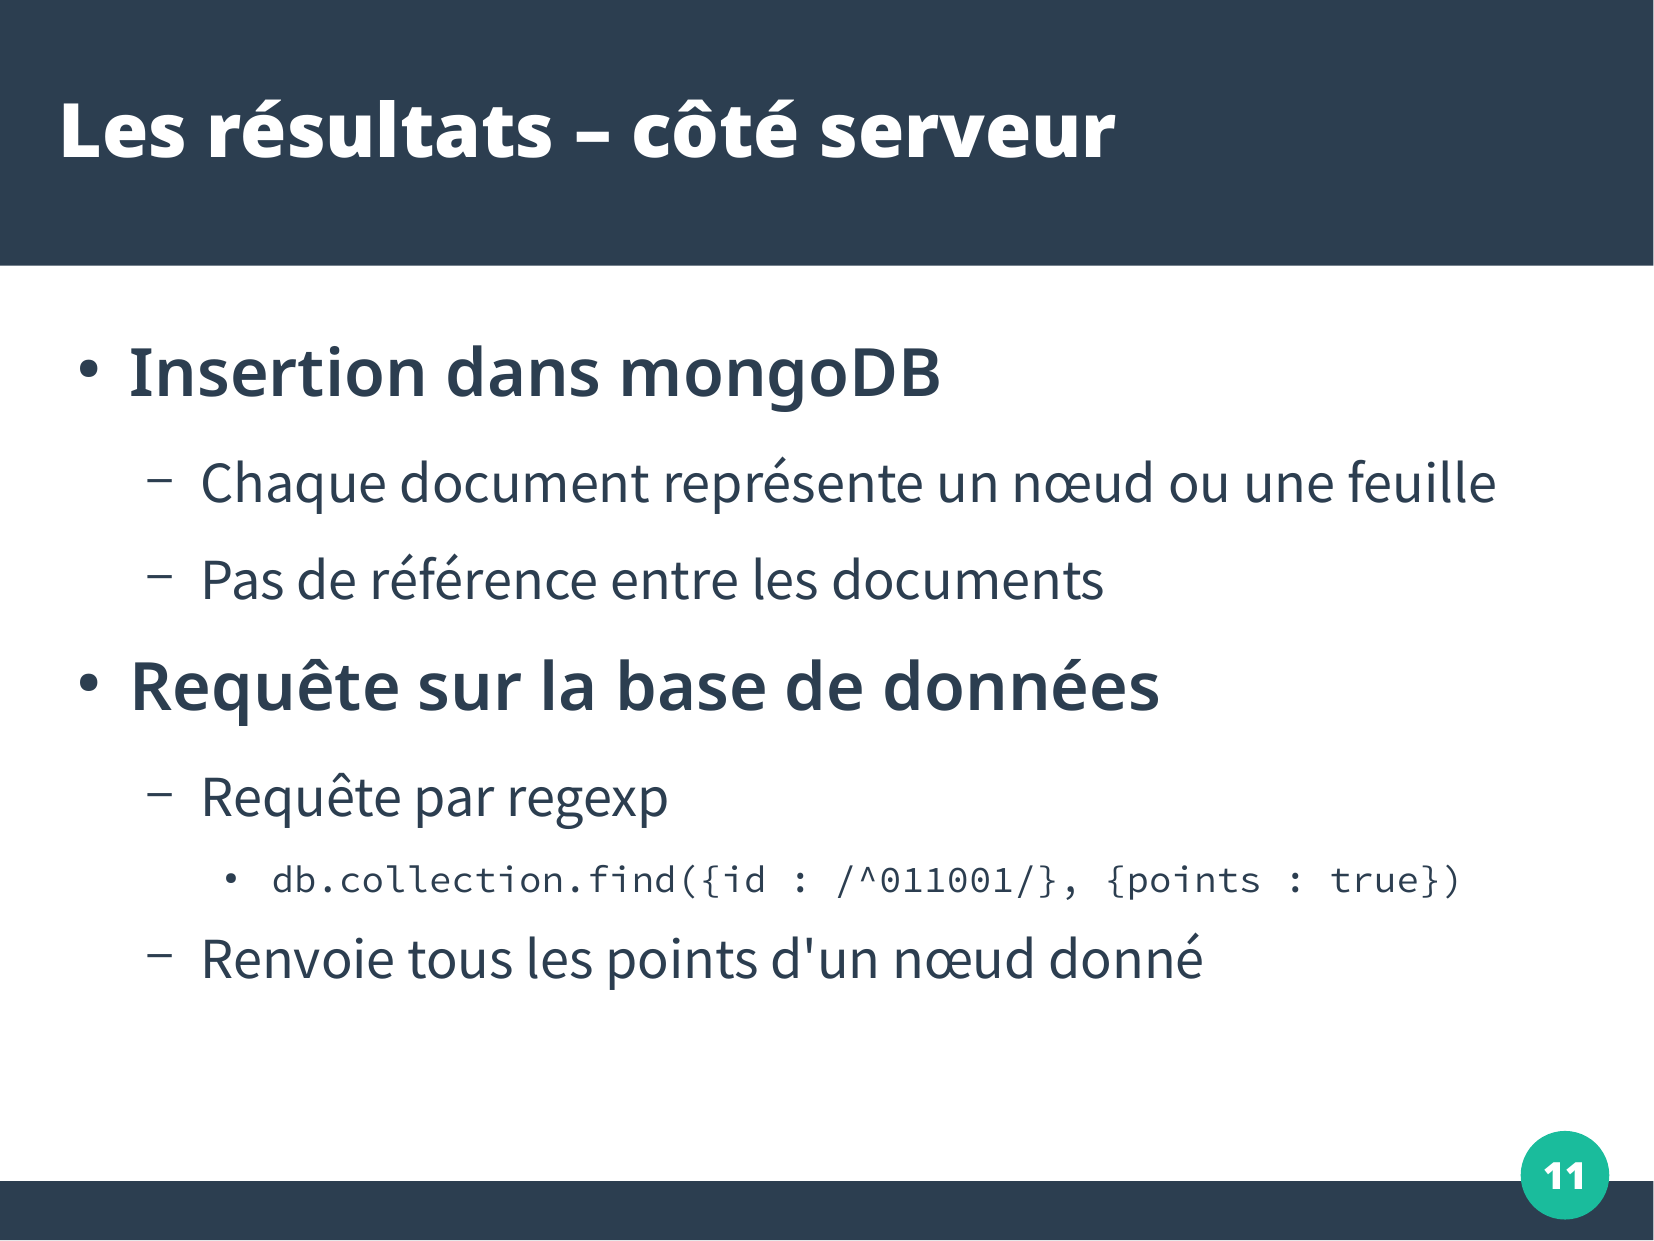

# Les résultats – côté serveur
Insertion dans mongoDB
Chaque document représente un nœud ou une feuille
Pas de référence entre les documents
Requête sur la base de données
Requête par regexp
db.collection.find({id : /^011001/}, {points : true})
Renvoie tous les points d'un nœud donné
11